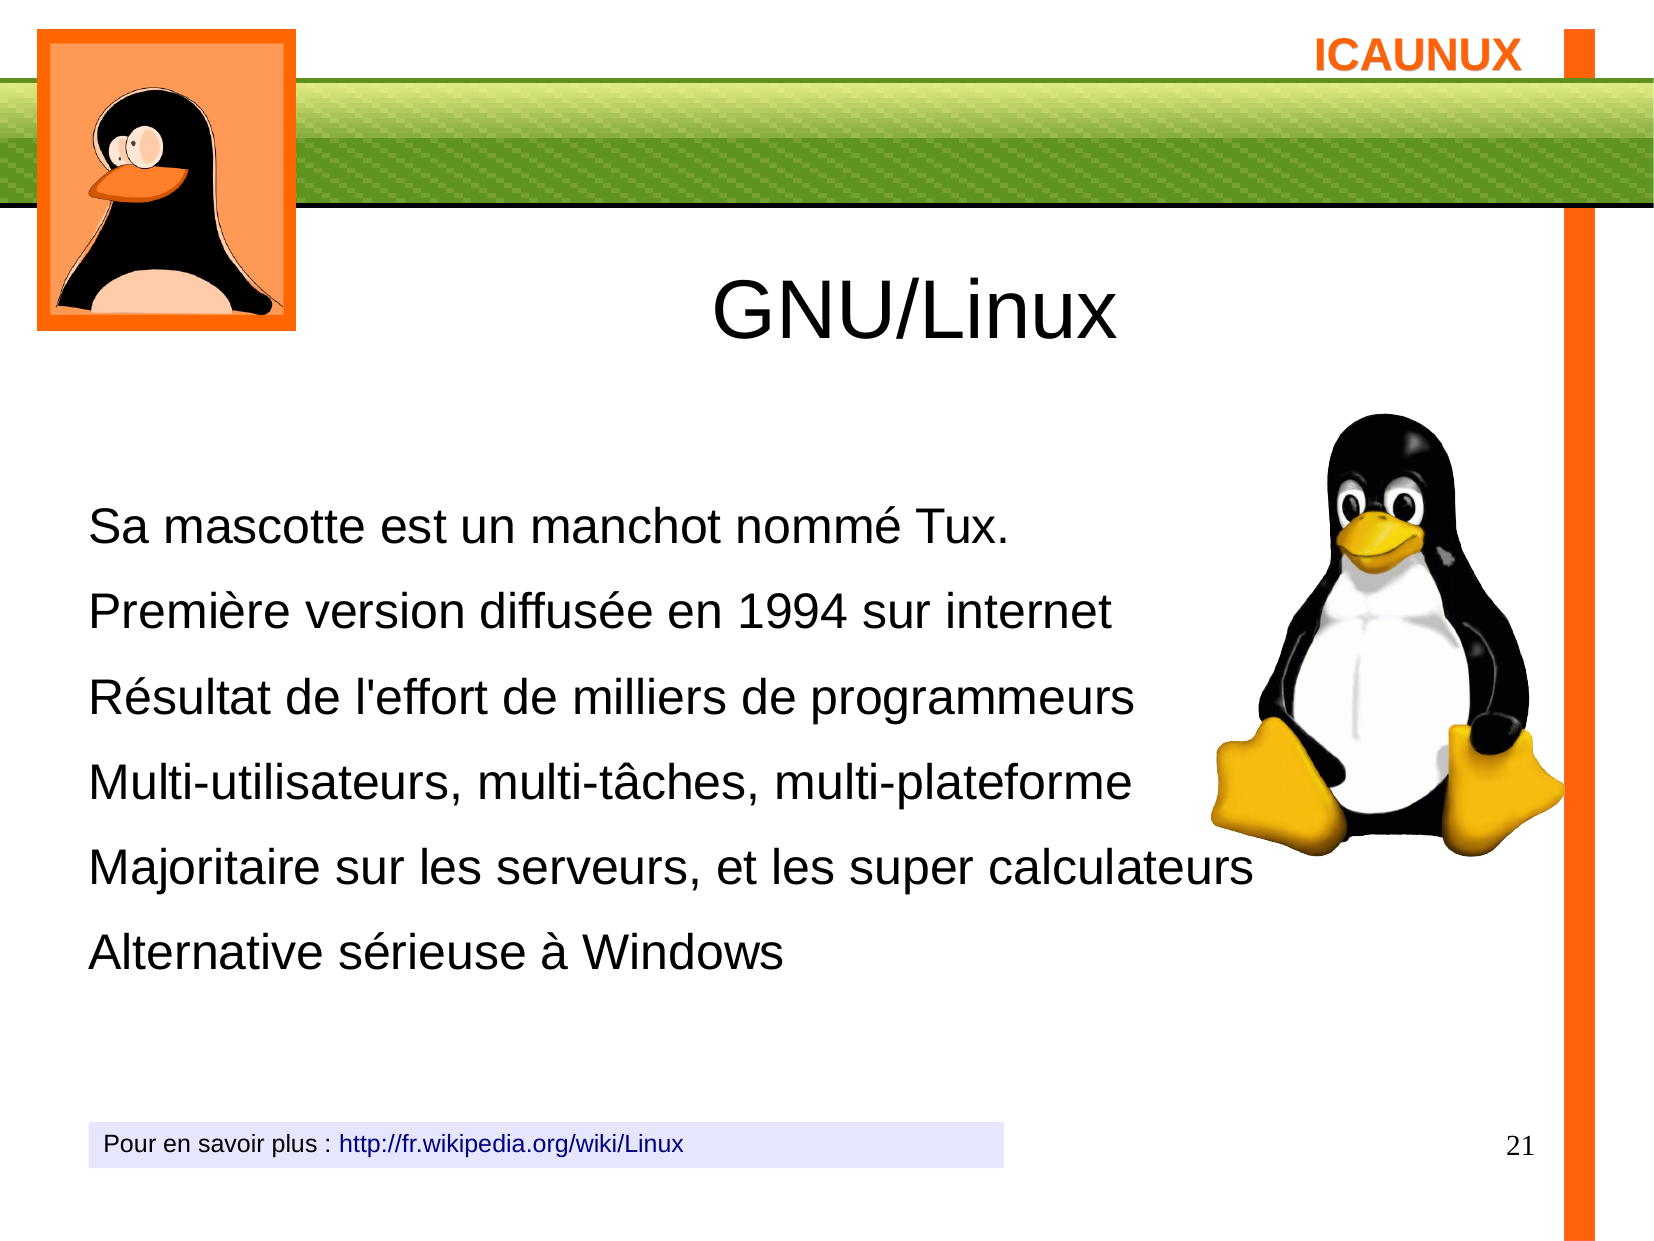

# GNU/Linux
Sa mascotte est un manchot nommé Tux.
Première version diffusée en 1994 sur internet
Résultat de l'effort de milliers de programmeurs
Multi-utilisateurs, multi-tâches, multi-plateforme
Majoritaire sur les serveurs, et les super calculateurs
Alternative sérieuse à Windows
Pour en savoir plus : http://fr.wikipedia.org/wiki/Linux
21